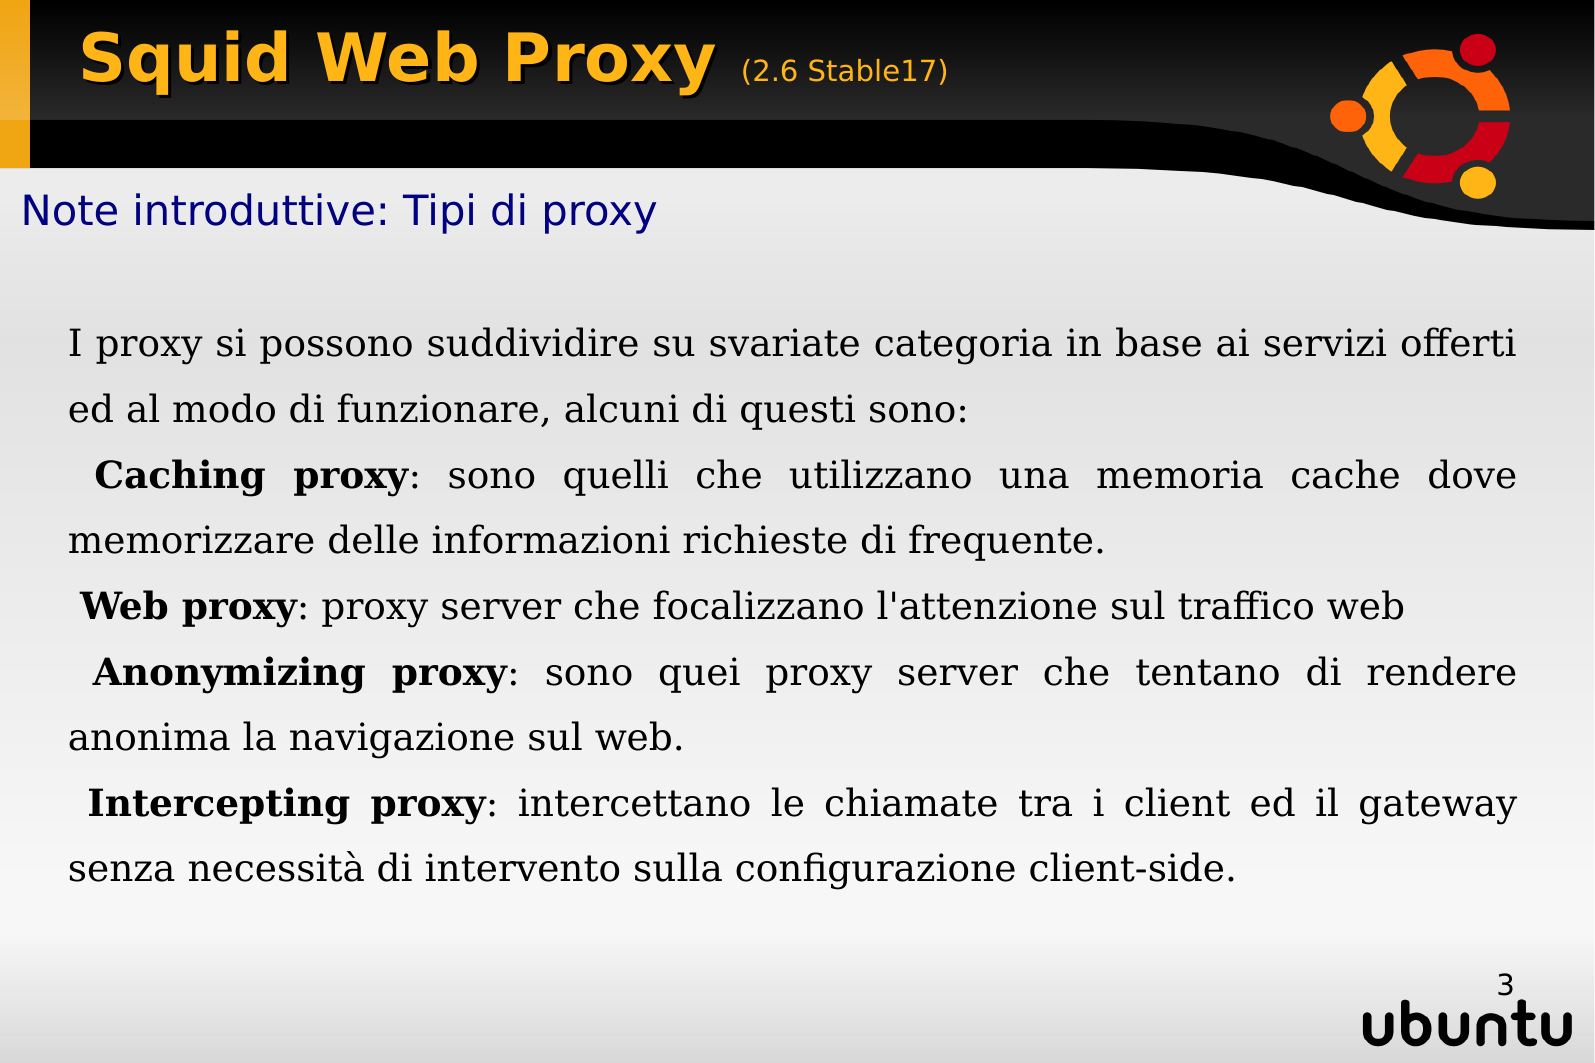

Squid Web Proxy (2.6 Stable17)
Note introduttive: Tipi di proxy
I proxy si possono suddividire su svariate categoria in base ai servizi offerti ed al modo di funzionare, alcuni di questi sono:
 Caching proxy: sono quelli che utilizzano una memoria cache dove memorizzare delle informazioni richieste di frequente.
 Web proxy: proxy server che focalizzano l'attenzione sul traffico web
 Anonymizing proxy: sono quei proxy server che tentano di rendere anonima la navigazione sul web.
 Intercepting proxy: intercettano le chiamate tra i client ed il gateway senza necessità di intervento sulla configurazione client-side.
3